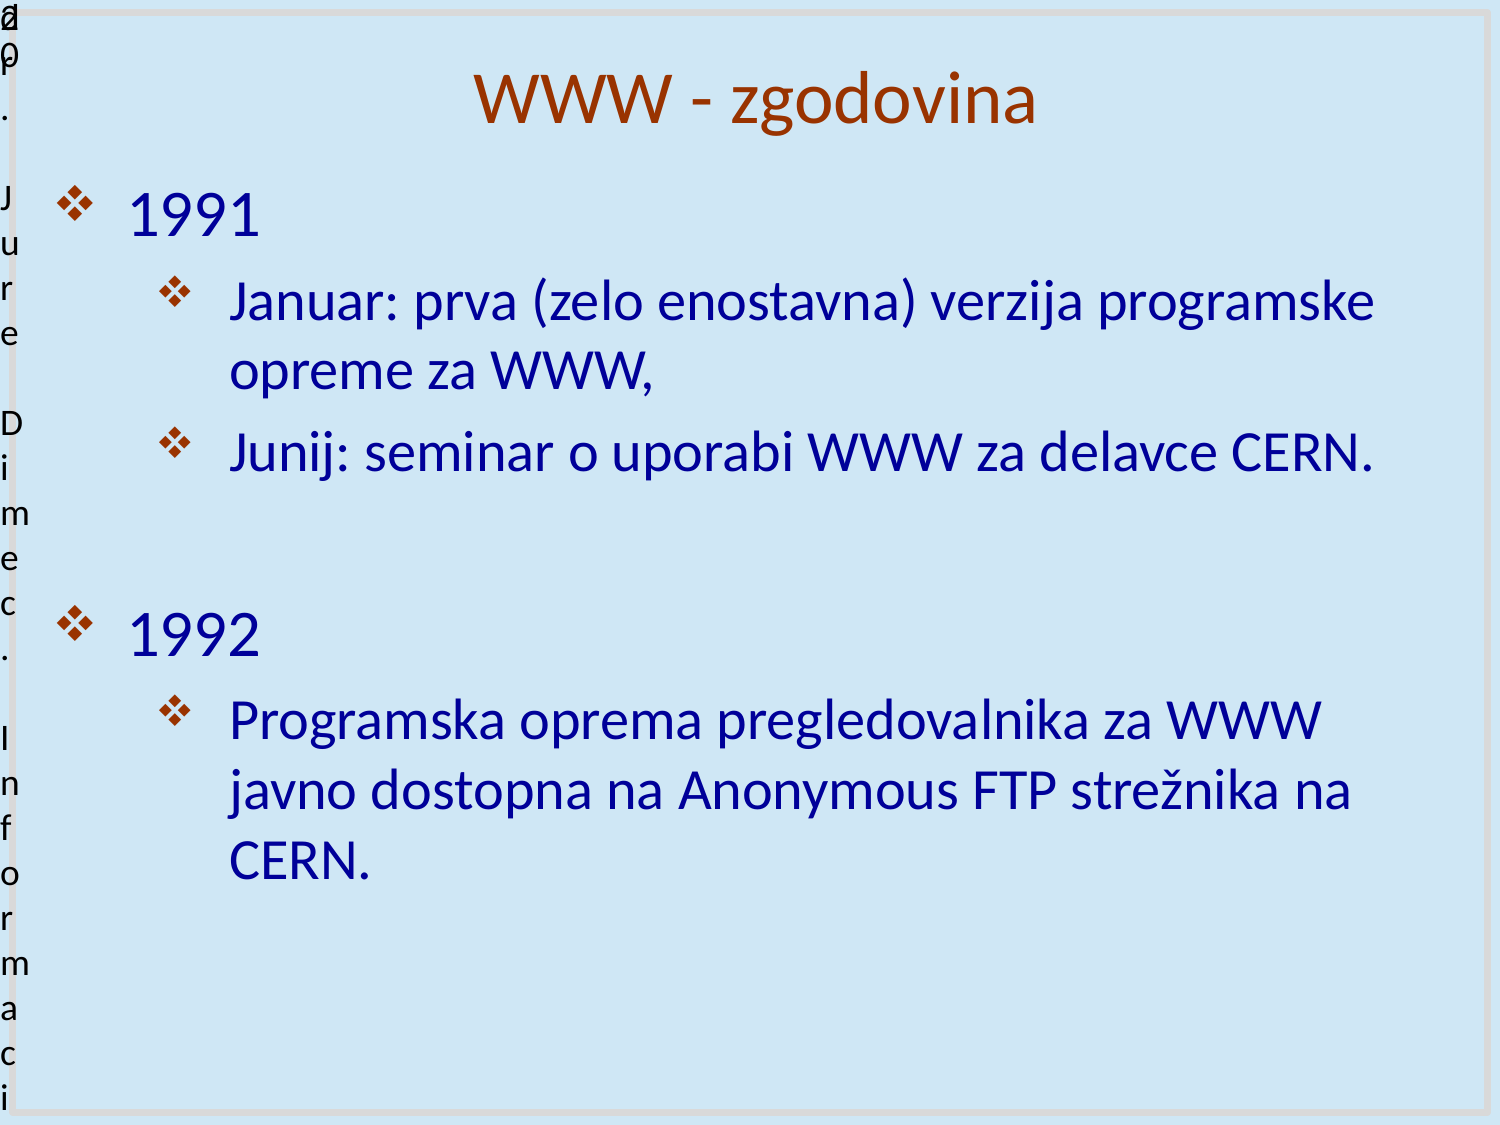

dr. Jure Dimec. Informacijski viri na Internetu (2011 / 12). Predspletne storitve 3.
# WWW - zgodovina
1991
Januar: prva (zelo enostavna) verzija programske opreme za WWW,
Junij: seminar o uporabi WWW za delavce CERN.
1992
Programska oprema pregledovalnika za WWW javno dostopna na Anonymous FTP strežnika na CERN.